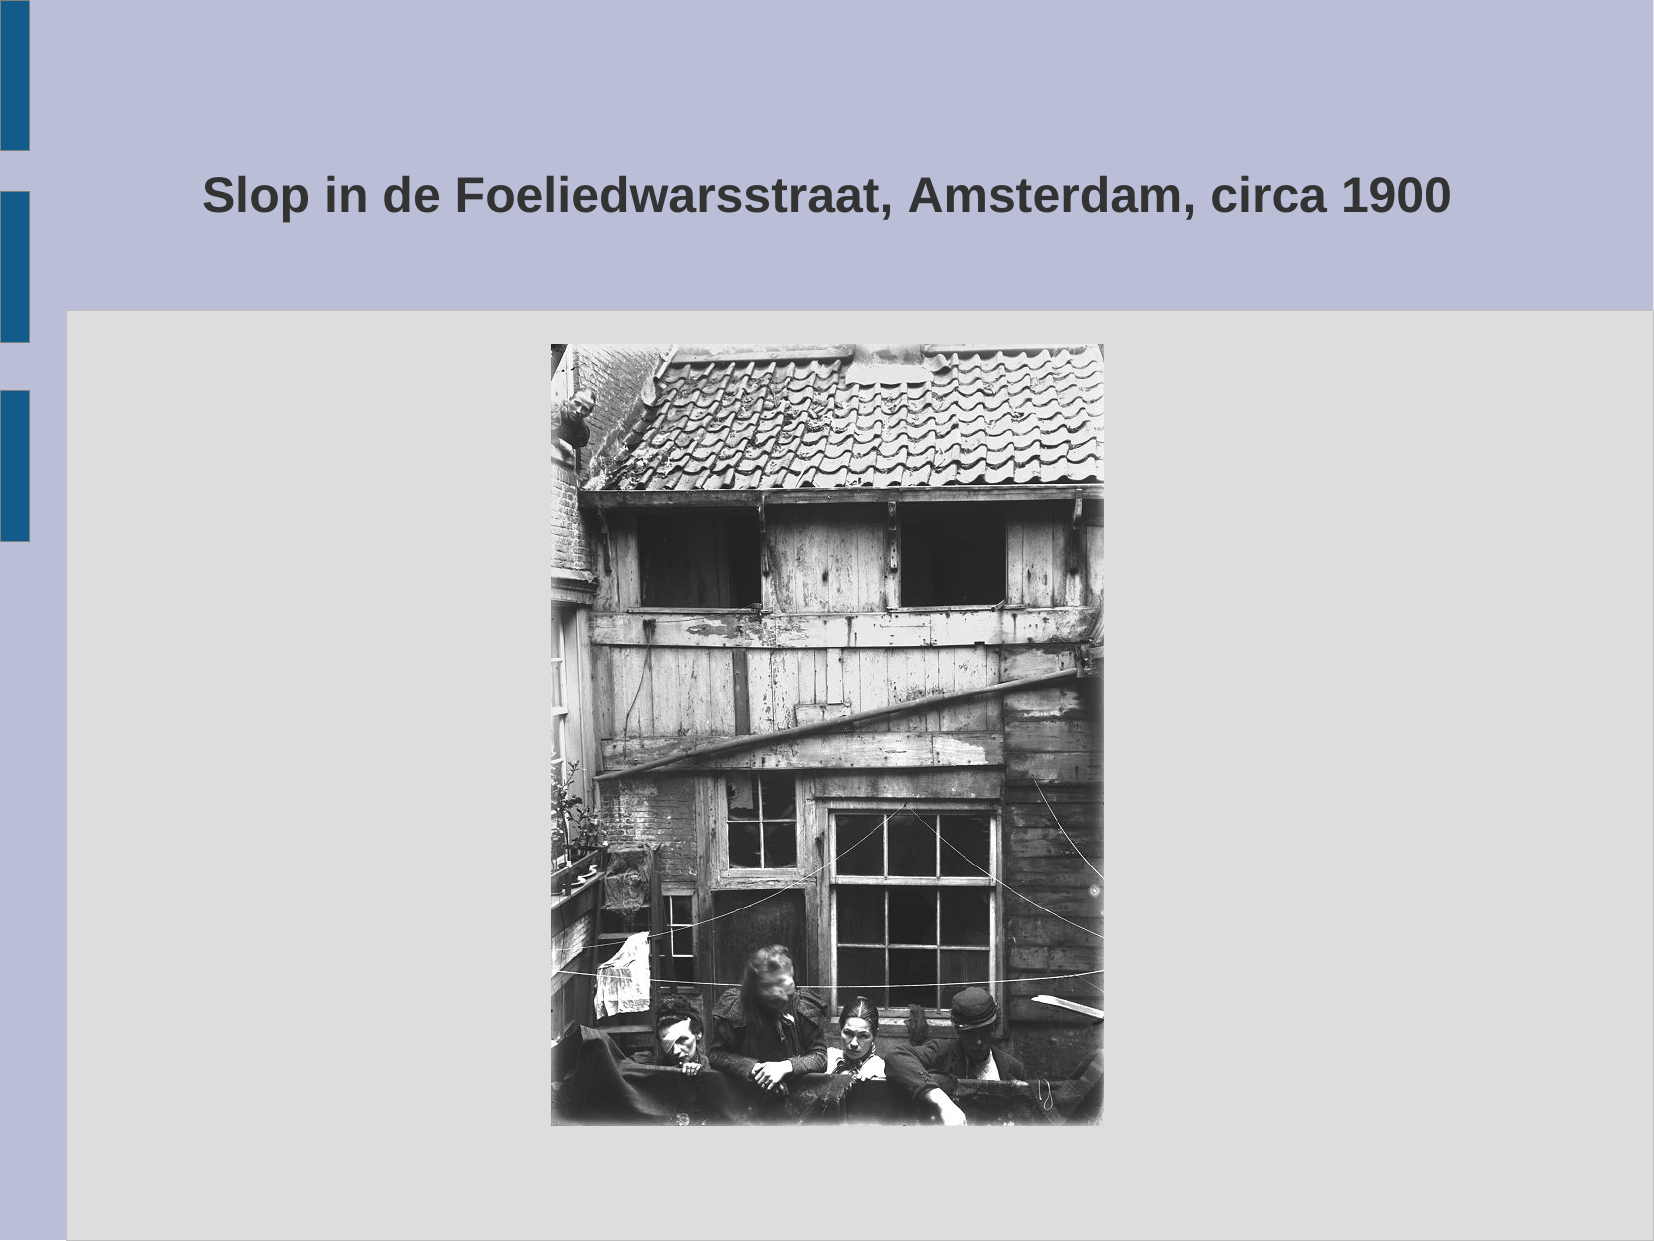

# Slop in de Foeliedwarsstraat, Amsterdam, circa 1900